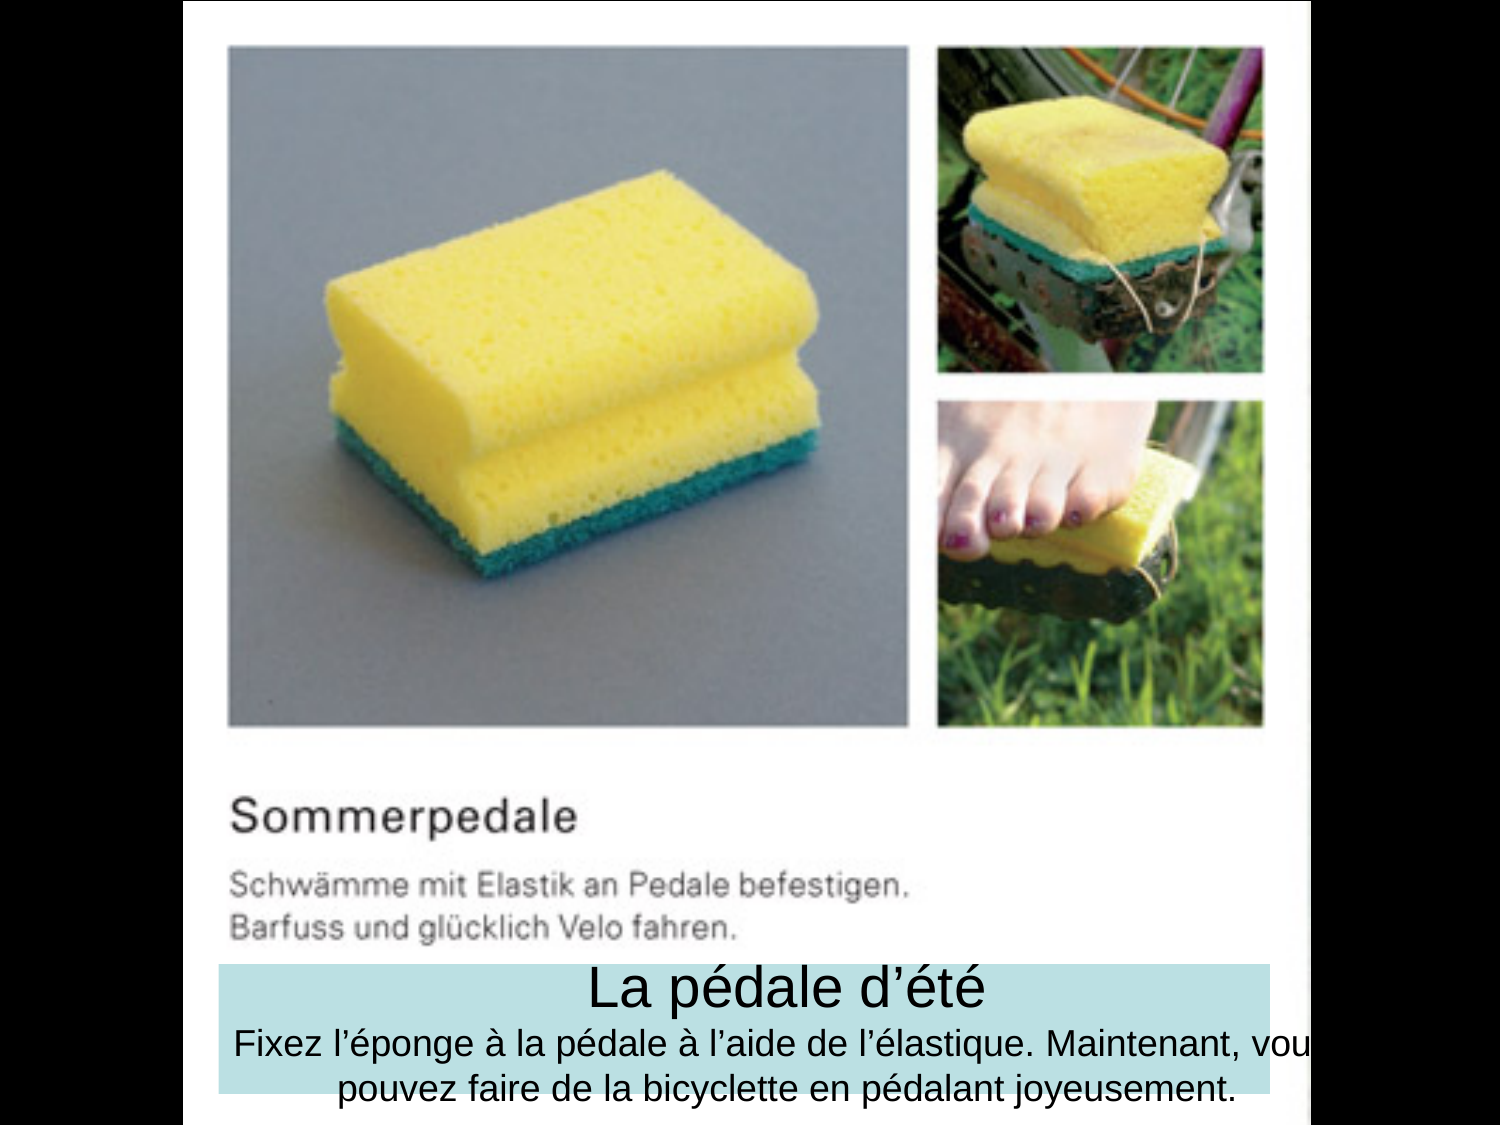

#
La pédale d’été
Fixez l’éponge à la pédale à l’aide de l’élastique. Maintenant, vous
pouvez faire de la bicyclette en pédalant joyeusement.